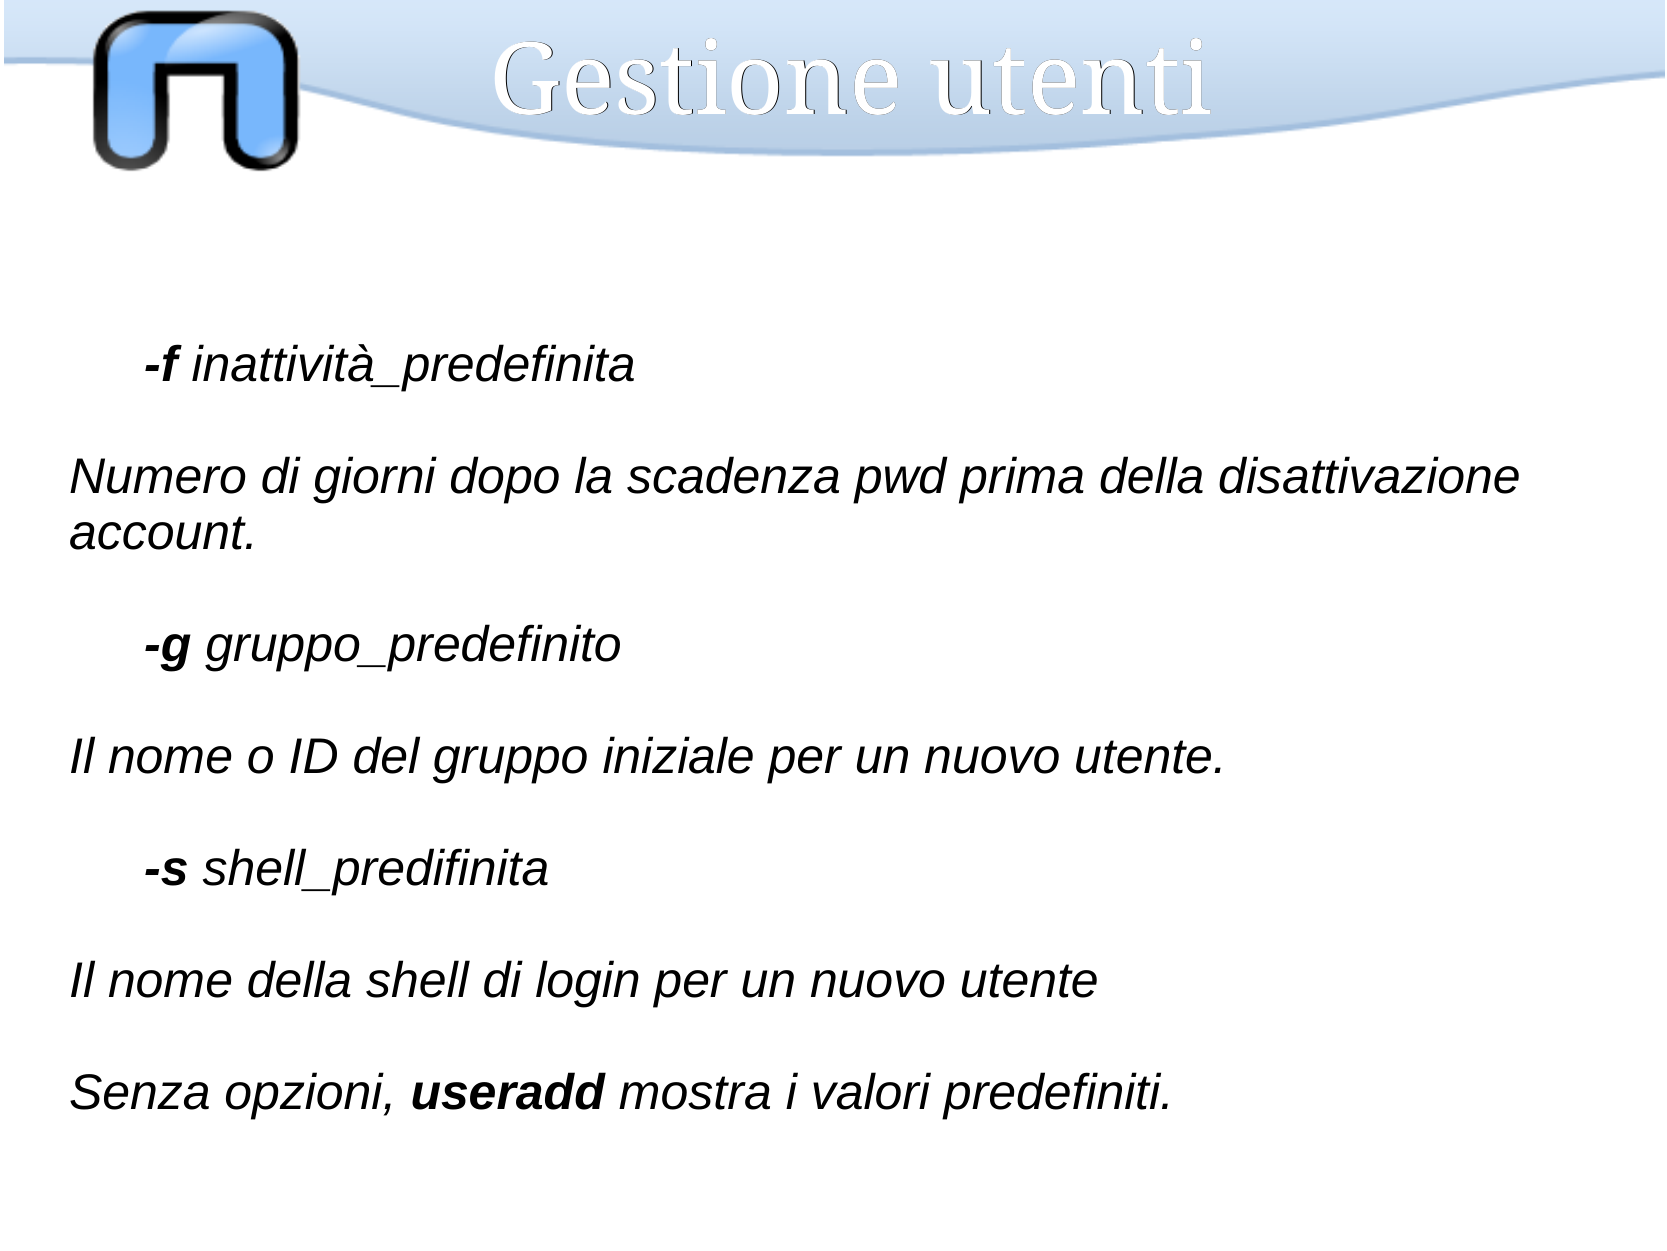

Gestione utenti
# -f inattività_predefinita
Numero di giorni dopo la scadenza pwd prima della disattivazione account.
-g gruppo_predefinito
Il nome o ID del gruppo iniziale per un nuovo utente.
-s shell_predifinita
Il nome della shell di login per un nuovo utente
Senza opzioni, useradd mostra i valori predefiniti.